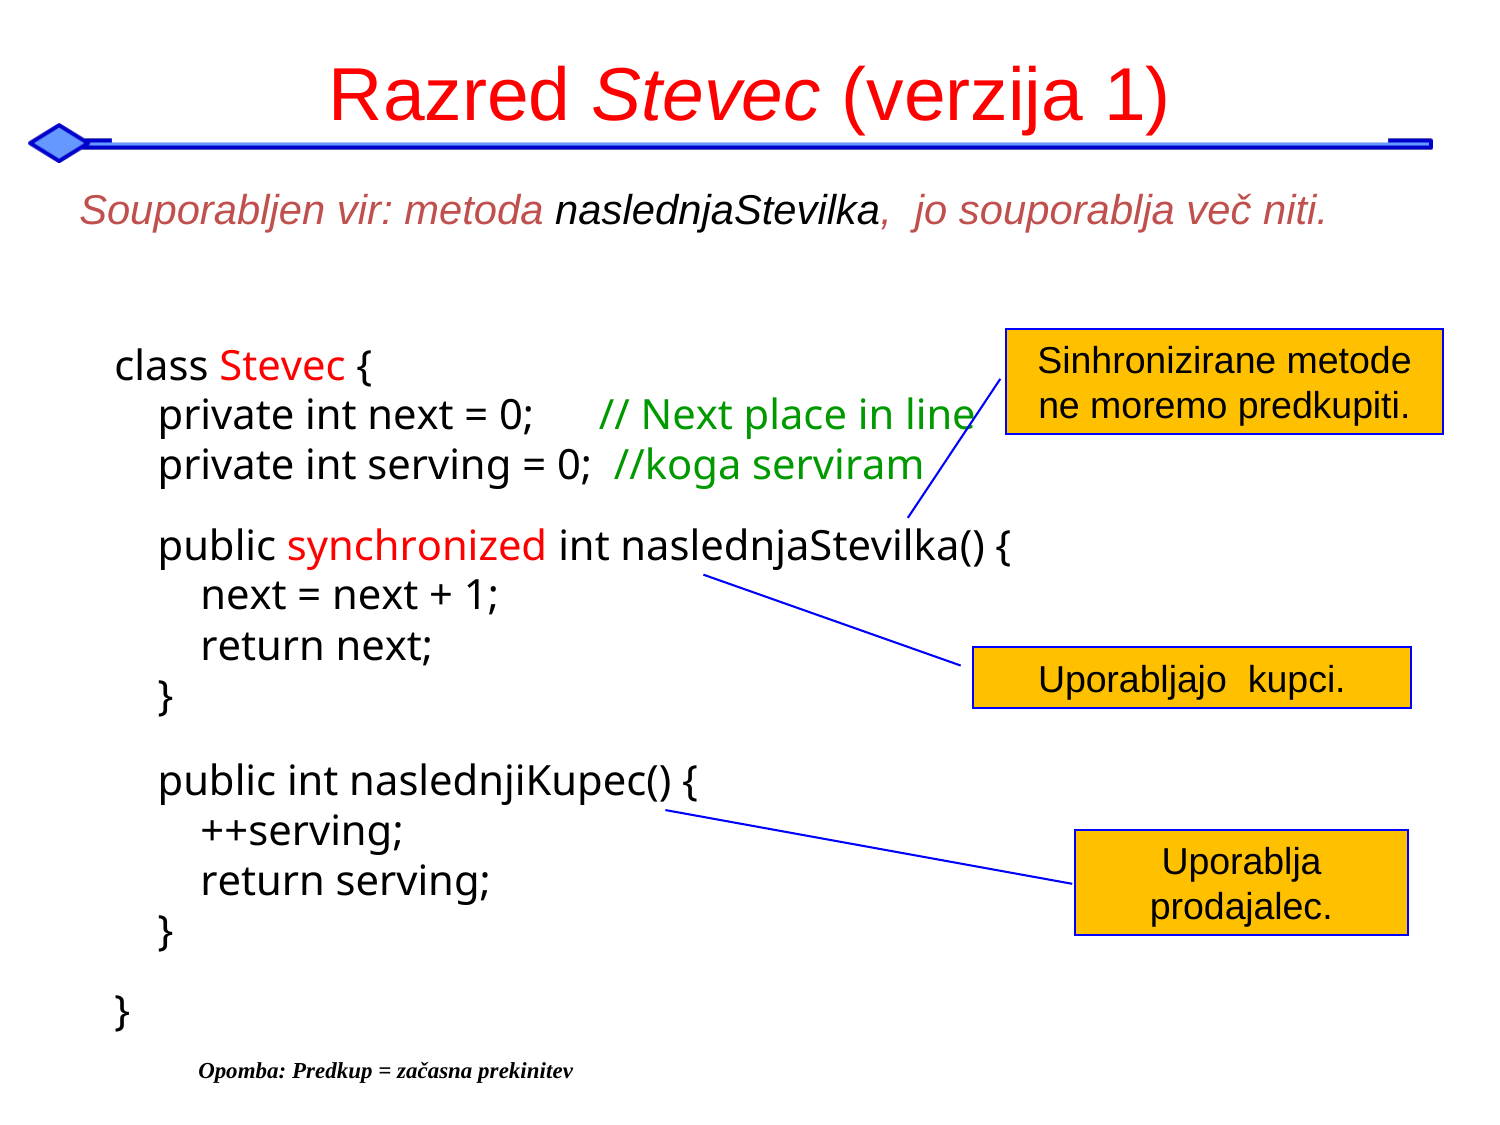

# Razred Stevec (verzija 1)
Souporabljen vir: metoda naslednjaStevilka, jo souporablja več niti.
Sinhronizirane metode ne moremo predkupiti.
class Stevec {
 private int next = 0; // Next place in line
 private int serving = 0; //koga serviram
 public synchronized int naslednjaStevilka() {
 next = next + 1;
 return next;
 }
 public int naslednjiKupec() {
 ++serving;
 return serving;
 }
}
Uporabljajo kupci.
Uporablja prodajalec.
Opomba: Predkup = začasna prekinitev